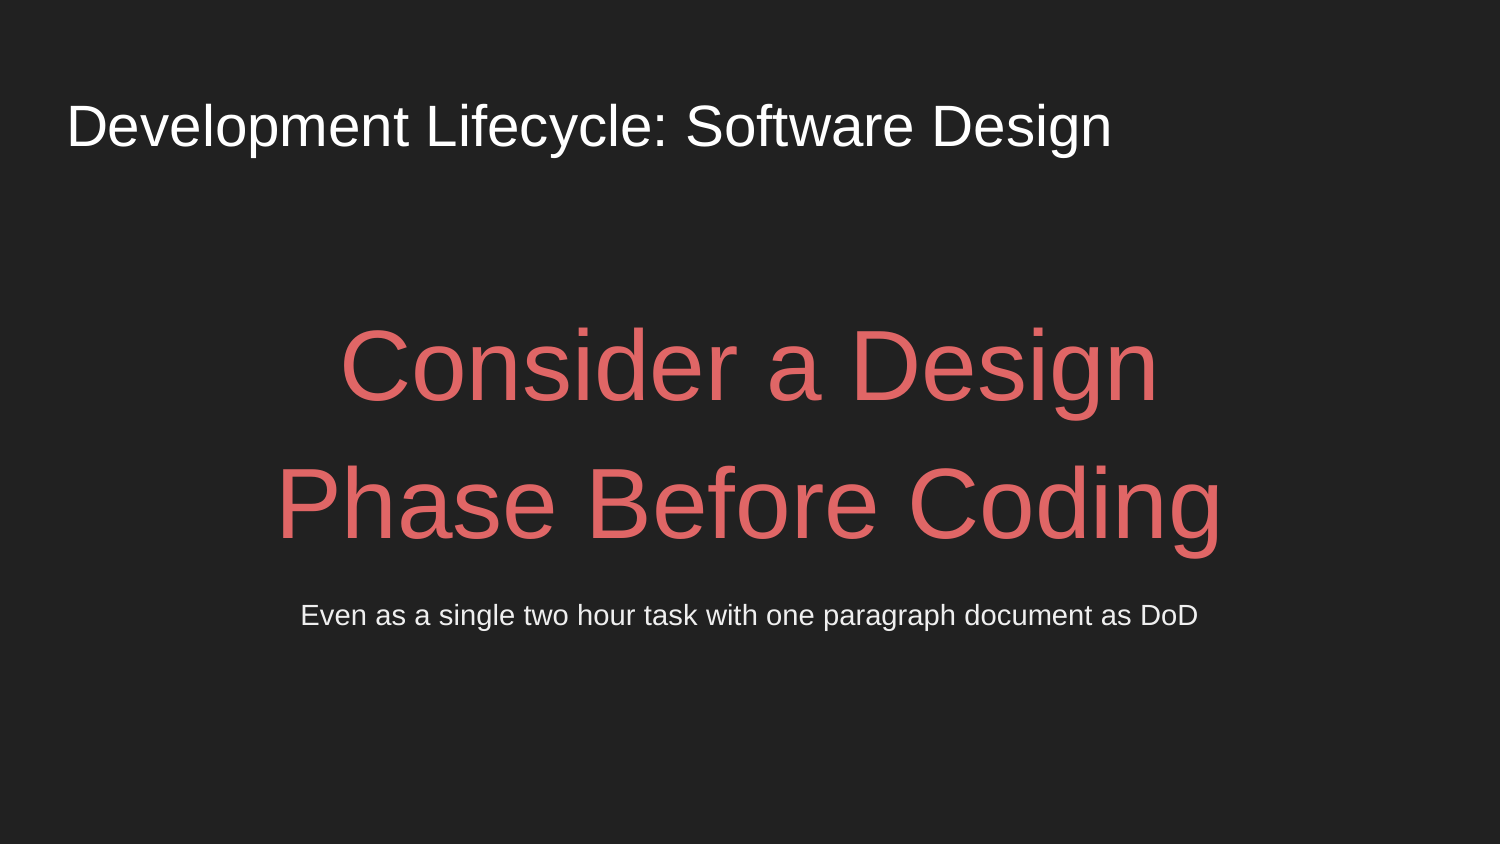

# Development Lifecycle: Software Design
Consider a Design Phase Before Coding
Even as a single two hour task with one paragraph document as DoD